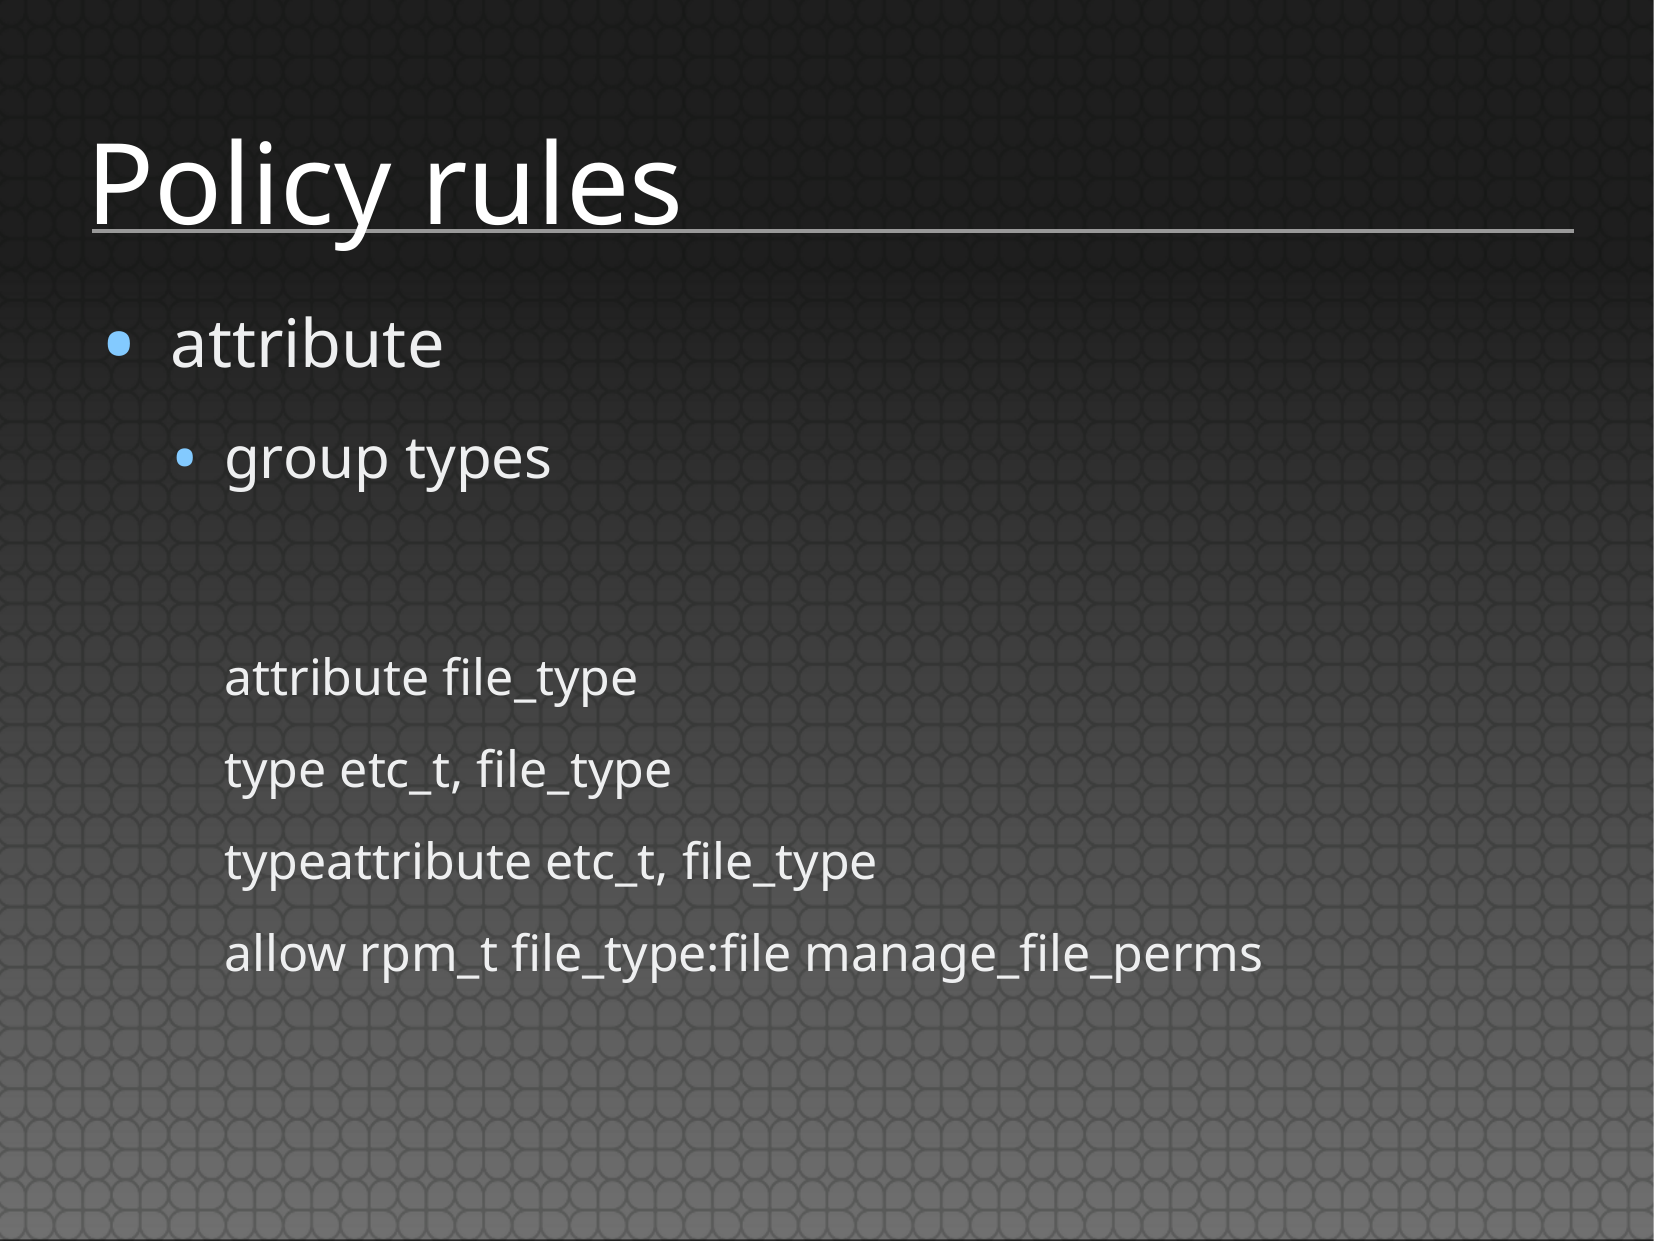

# Policy rules
 attribute
group types
attribute file_type
type etc_t, file_type
typeattribute etc_t, file_type
allow rpm_t file_type:file manage_file_perms